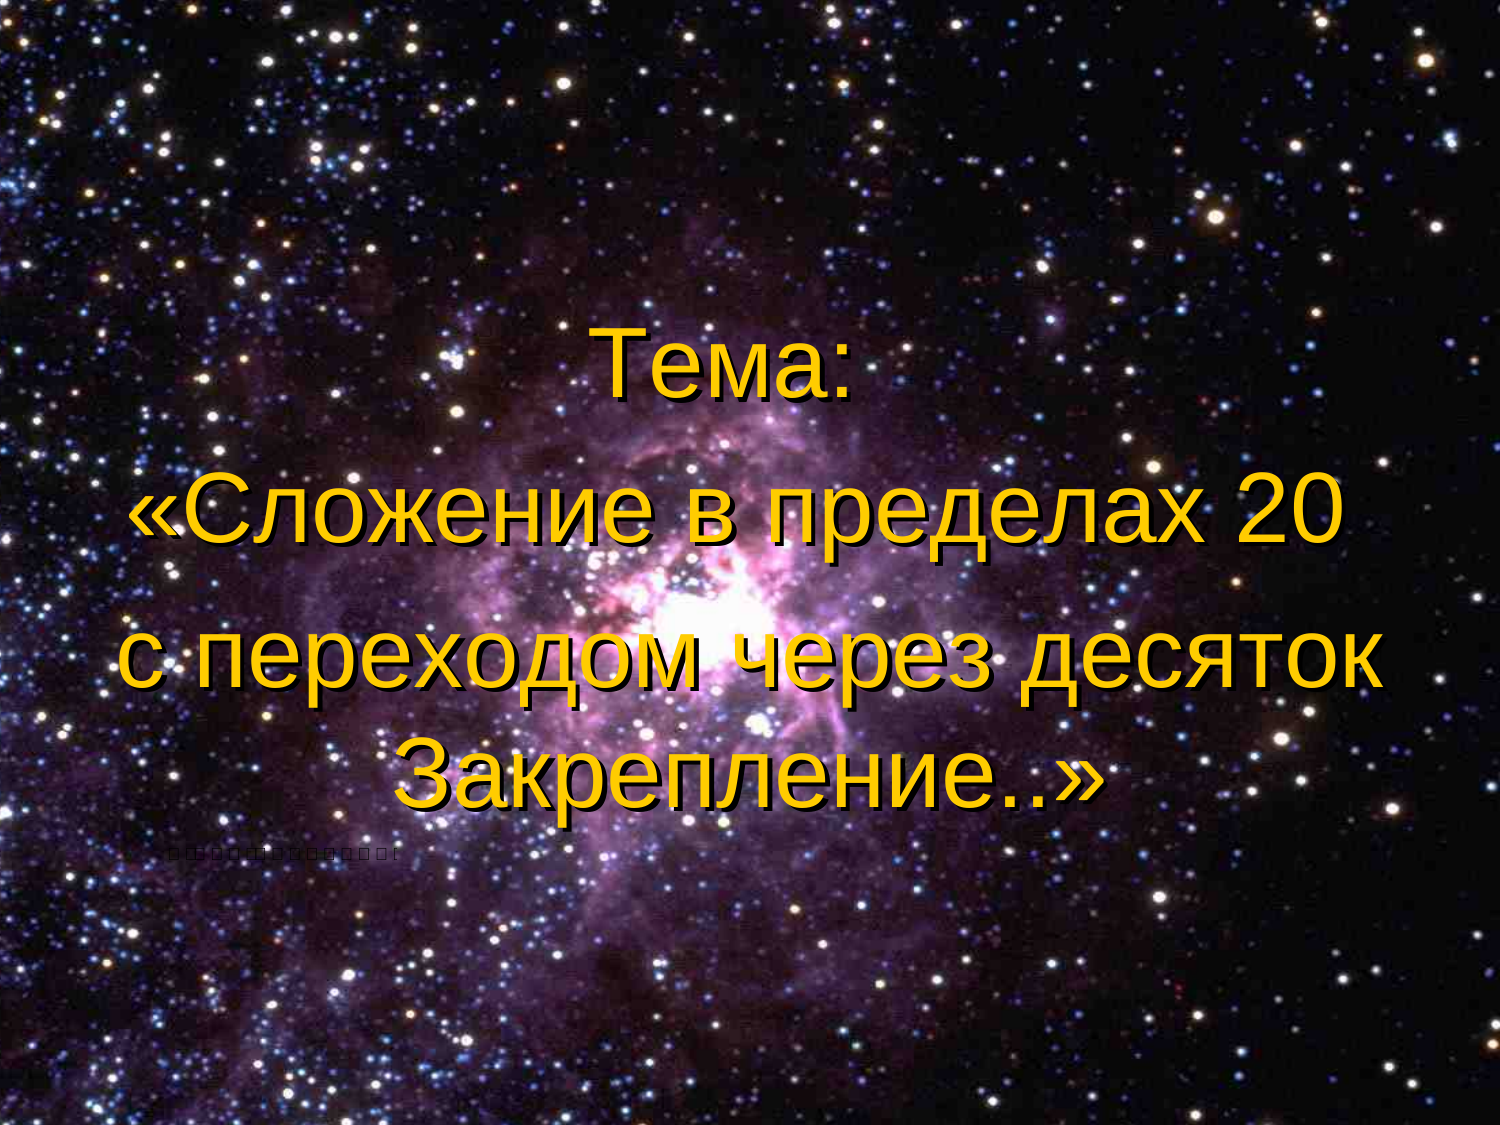

Тема:
«Сложение в пределах 20
с переходом через десяток Закрепление..»